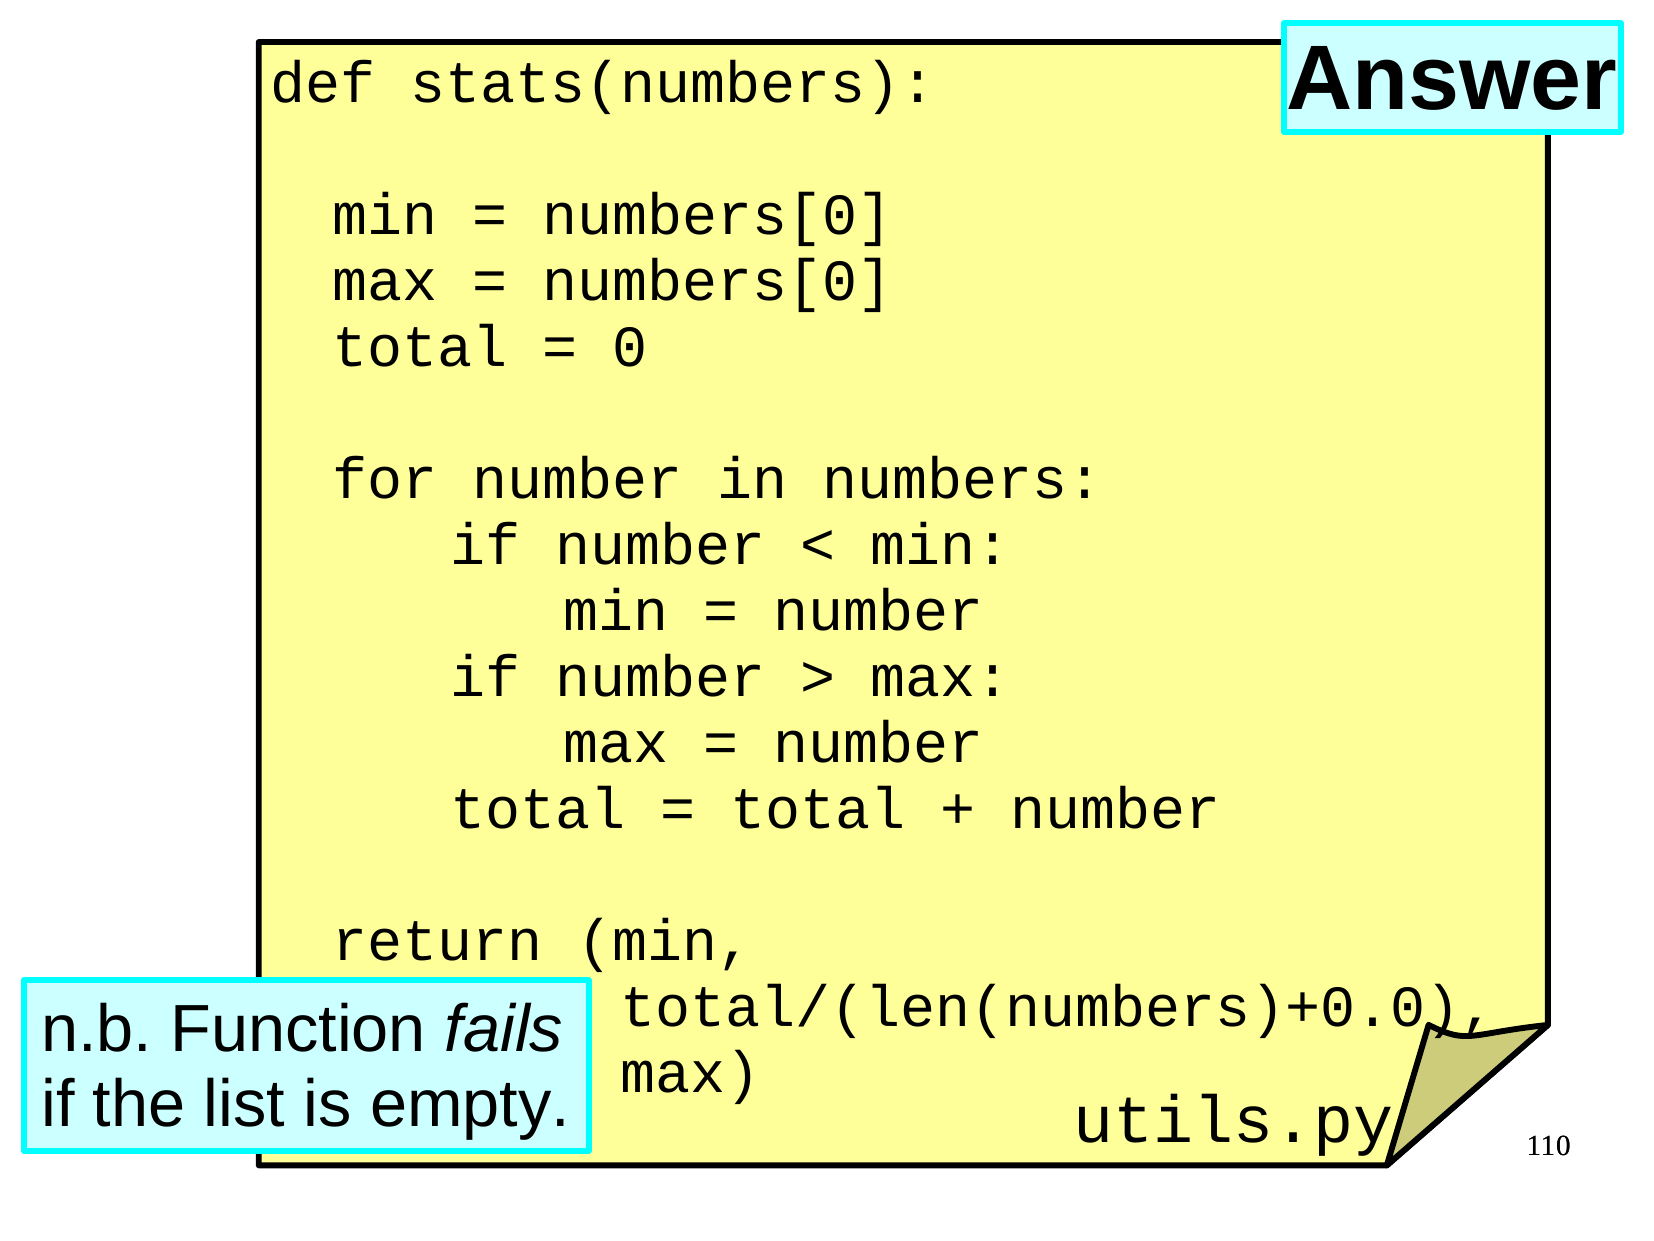

Answer
def stats(numbers):
	min = numbers[0]
	max = numbers[0]
	total = 0
	for number in numbers:
		if number < min:
			min = number
		if number > max:
			max = number
		total = total + number
	return (min,
 total/(len(numbers)+0.0),
 max)
n.b. Function fails
if the list is empty.
utils.py
110